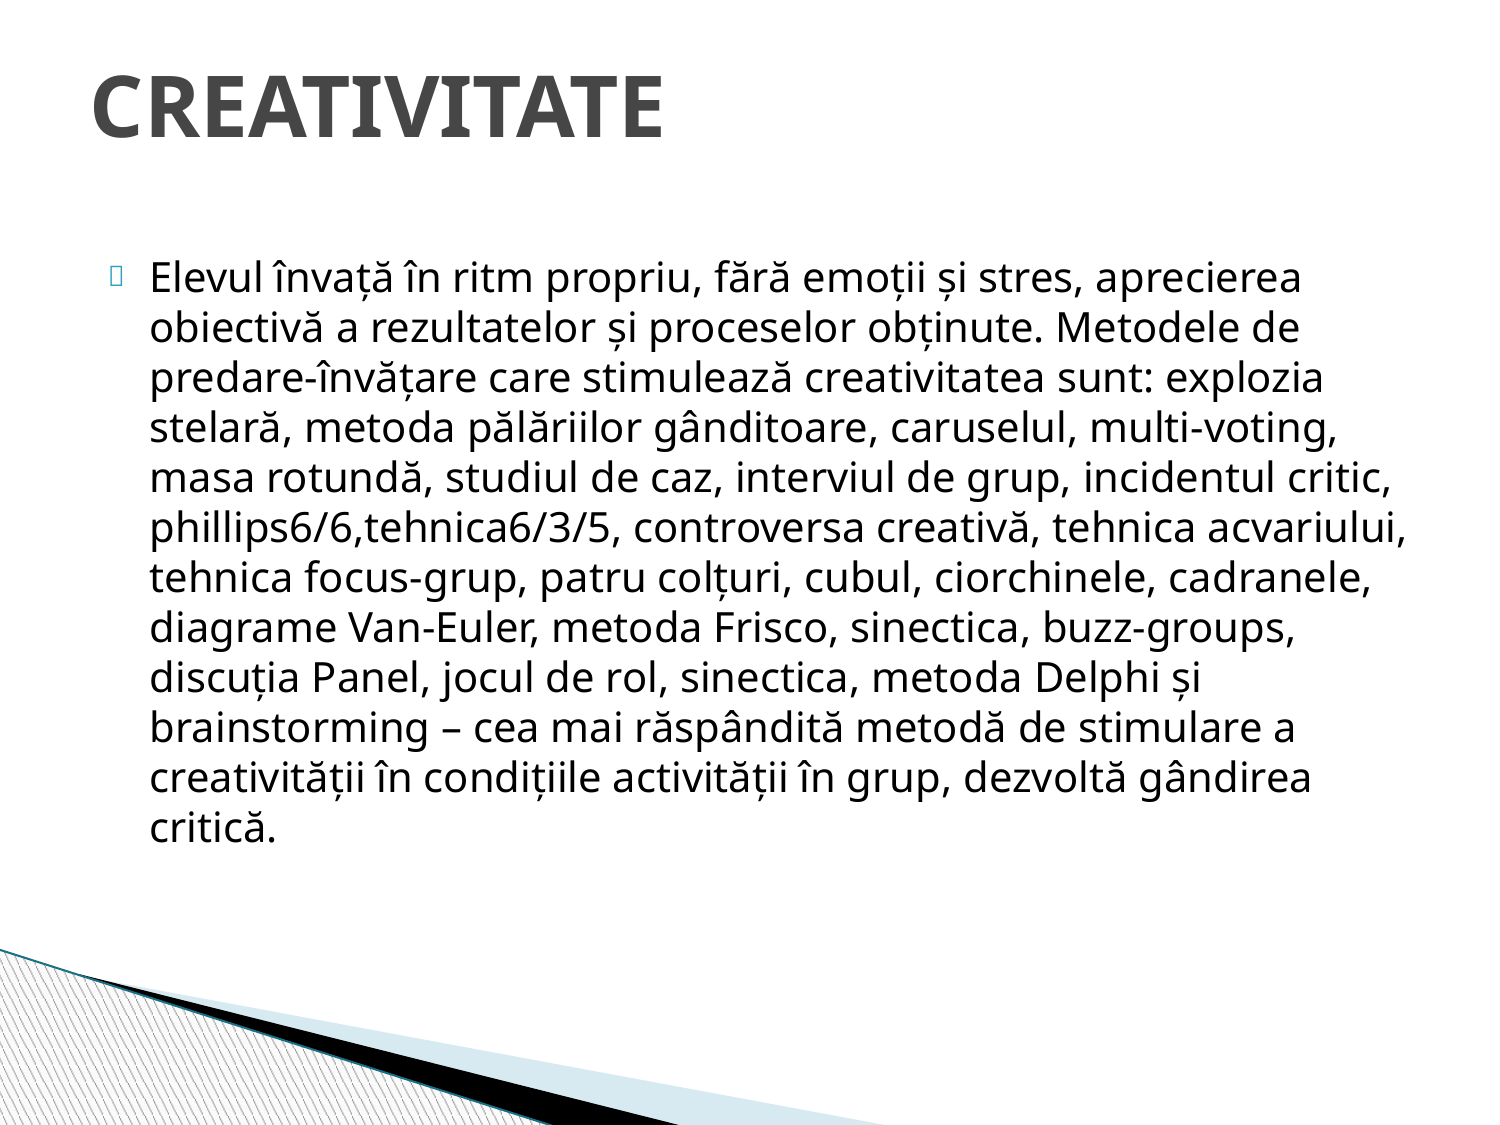

CREATIVITATE
# Elevul învață în ritm propriu, fără emoții și stres, aprecierea obiectivă a rezultatelor și proceselor obținute. Metodele de predare-învățare care stimulează creativitatea sunt: explozia stelară, metoda pălăriilor gânditoare, caruselul, multi-voting, masa rotundă, studiul de caz, interviul de grup, incidentul critic, phillips6/6,tehnica6/3/5, controversa creativă, tehnica acvariului, tehnica focus-grup, patru colțuri, cubul, ciorchinele, cadranele, diagrame Van-Euler, metoda Frisco, sinectica, buzz-groups, discuția Panel, jocul de rol, sinectica, metoda Delphi și brainstorming – cea mai răspândită metodă de stimulare a creativității în condițiile activității în grup, dezvoltă gândirea critică.